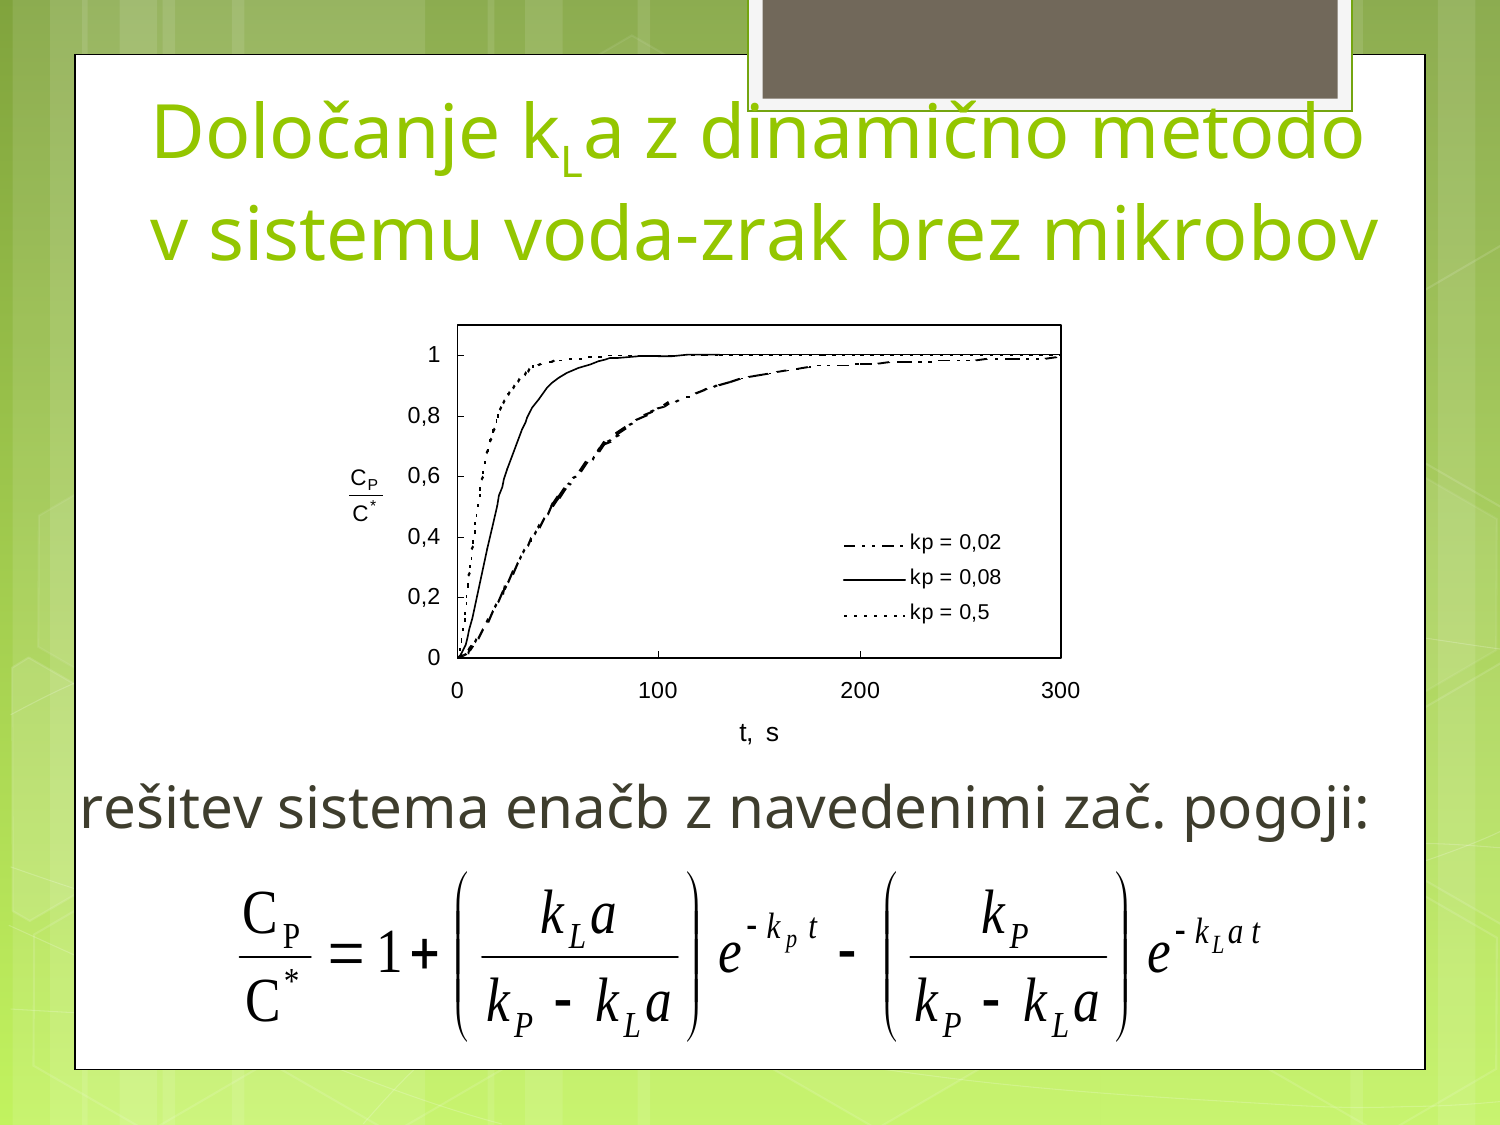

# Določanje kLa z dinamično metodo v sistemu voda-zrak brez mikrobov
rešitev sistema enačb z navedenimi zač. pogoji: